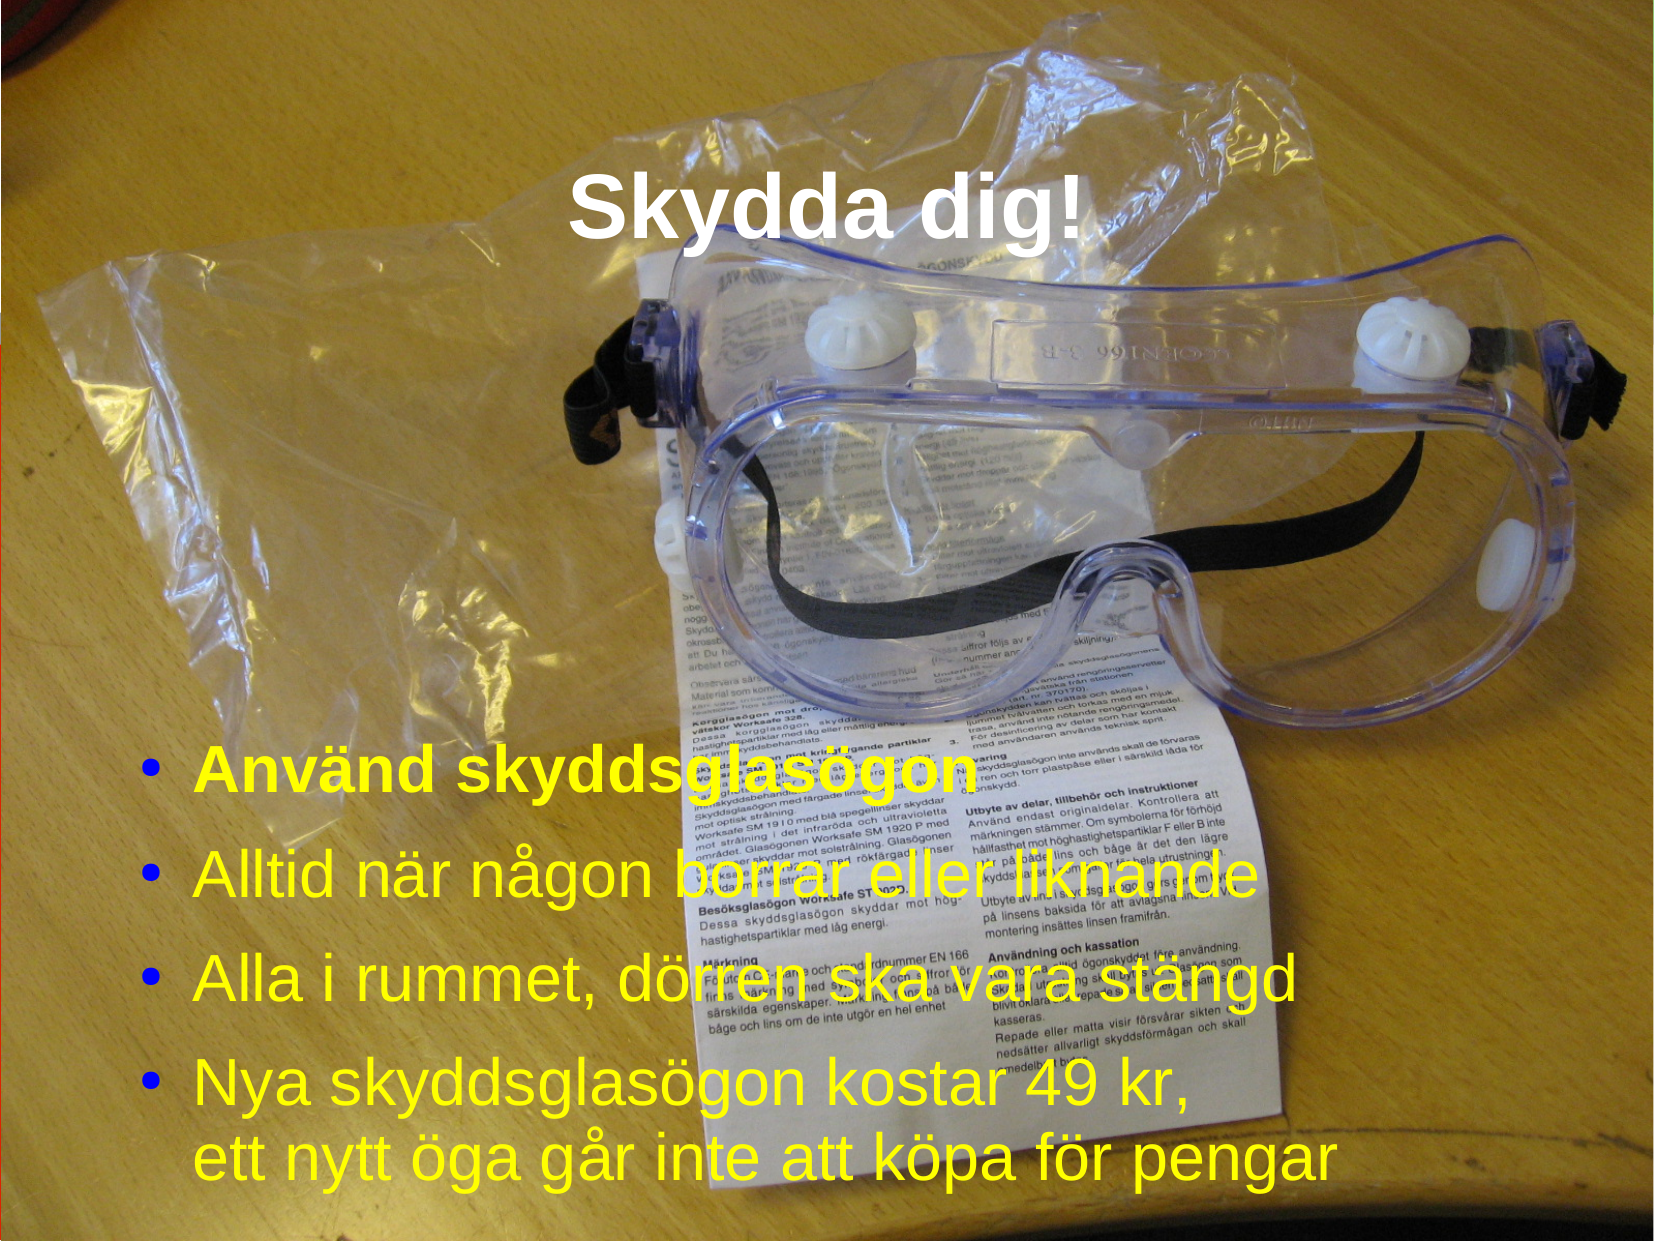

# Skydda dig!
Använd skyddsglasögon
Alltid när någon borrar eller liknande
Alla i rummet, dörren ska vara stängd
Nya skyddsglasögon kostar 49 kr,
ett nytt öga går inte att köpa för pengar